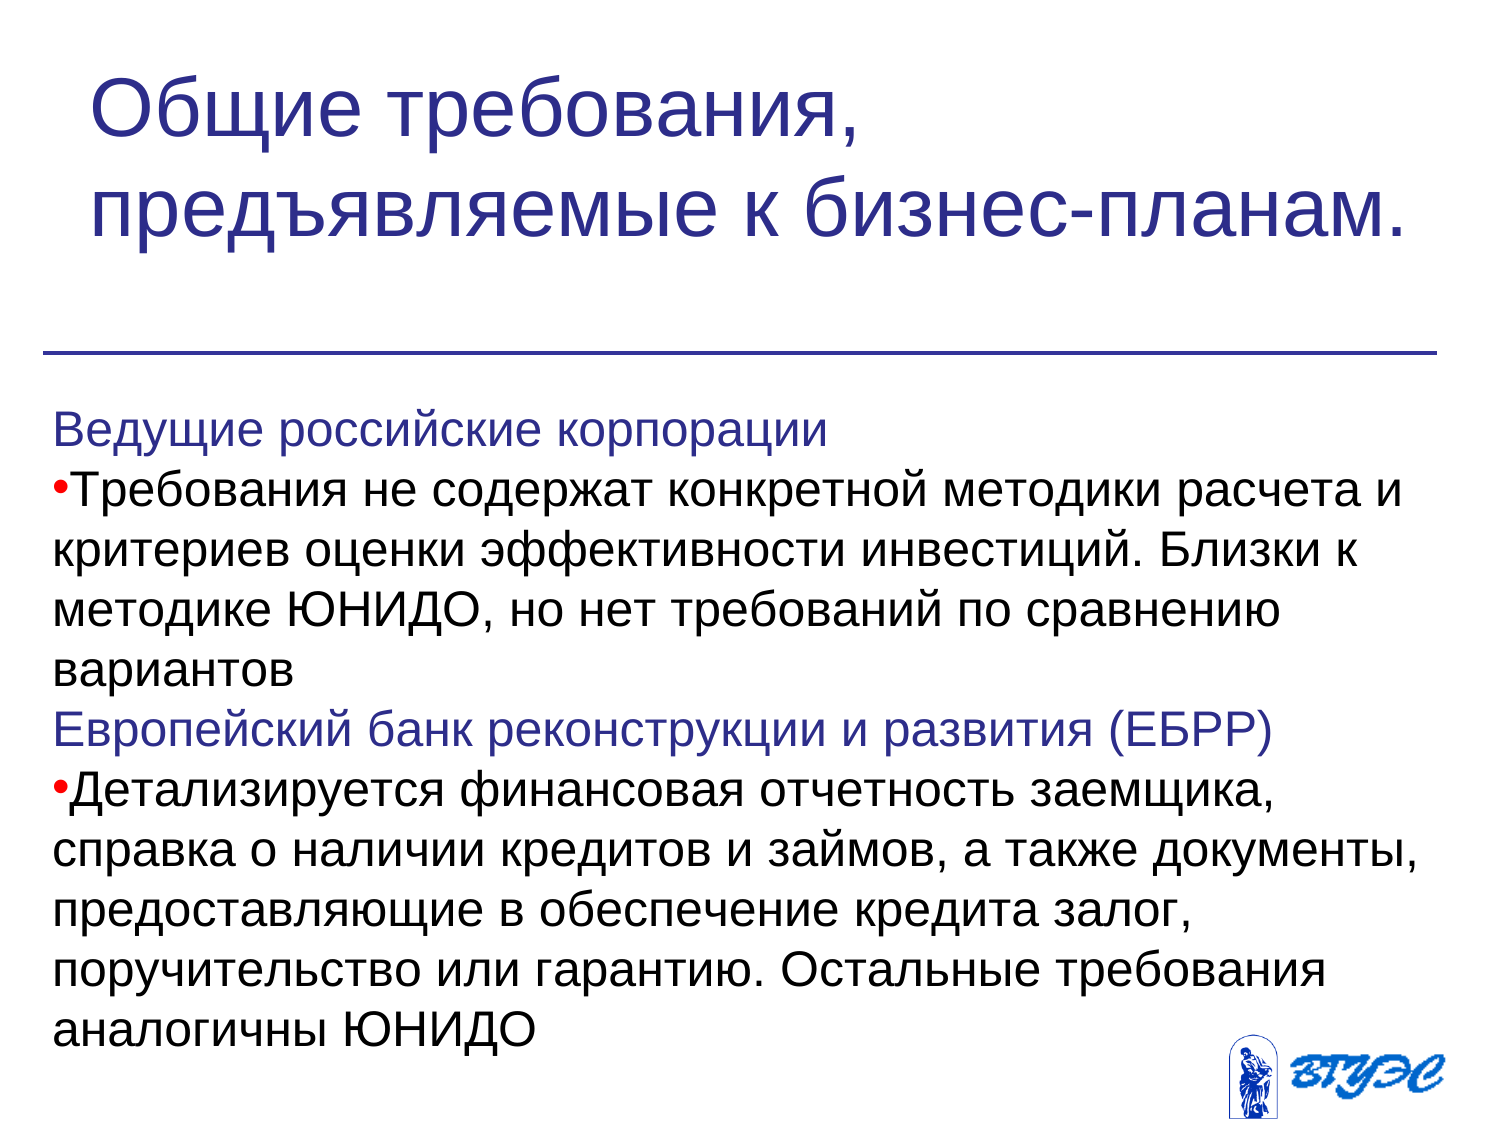

Общие требования, предъявляемые к бизнес-планам.
#
Ведущие российские корпорации
Требования не содержат конкретной методики расчета и критериев оценки эффективности инвестиций. Близки к методике ЮНИДО, но нет требований по сравнению вариантов
Европейский банк реконструкции и развития (ЕБРР)
Детализируется финансовая отчетность заемщика, справка о наличии кредитов и займов, а также документы, предоставляющие в обеспечение кредита залог, поручительство или гарантию. Остальные требования аналогичны ЮНИДО